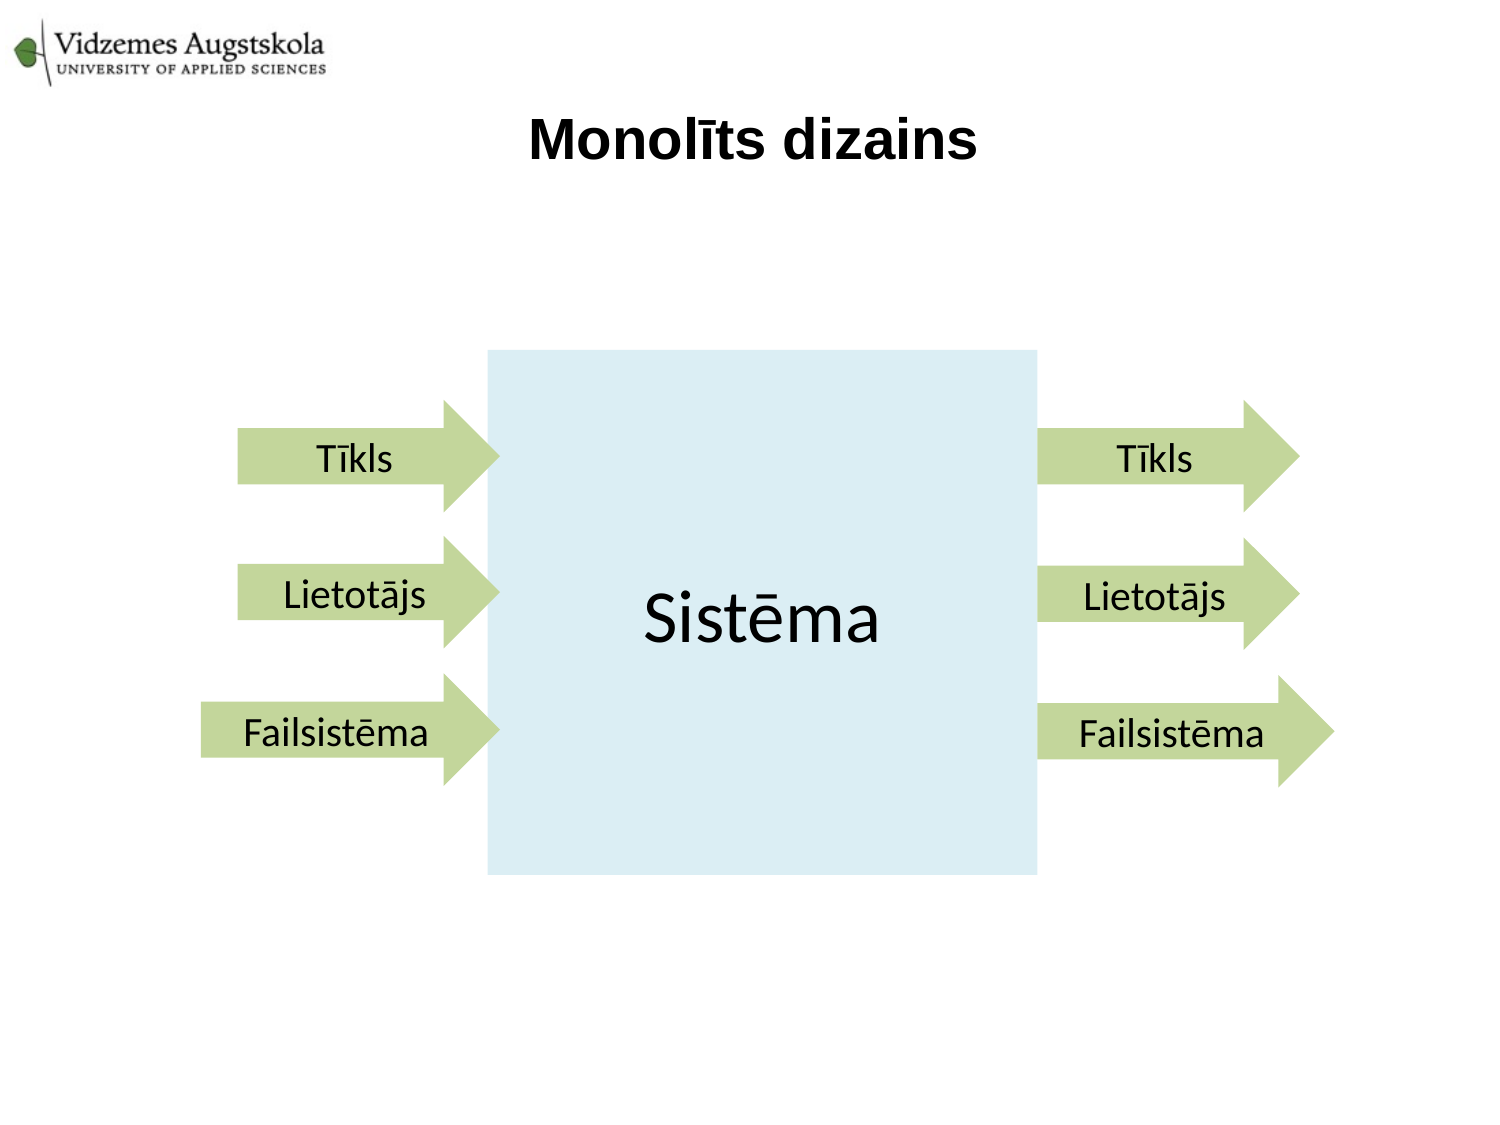

# Monolīts dizains
Sistēma
Tīkls
Tīkls
Lietotājs
Lietotājs
Failsistēma
Failsistēma